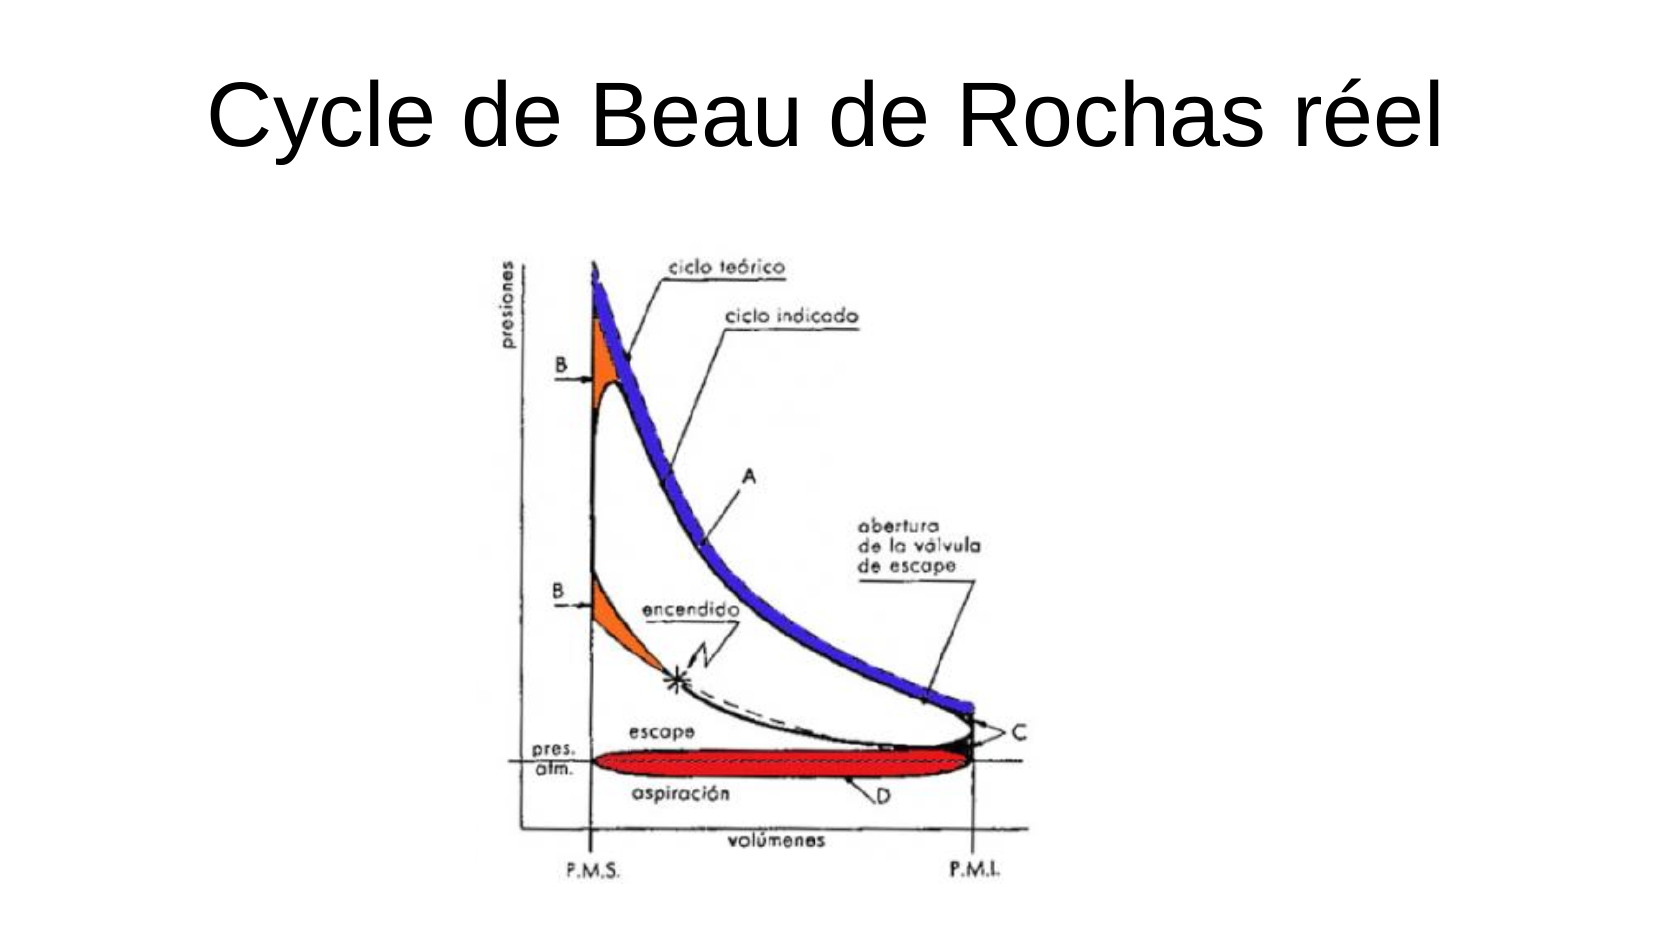

# Cycle de Beau de Rochas réel